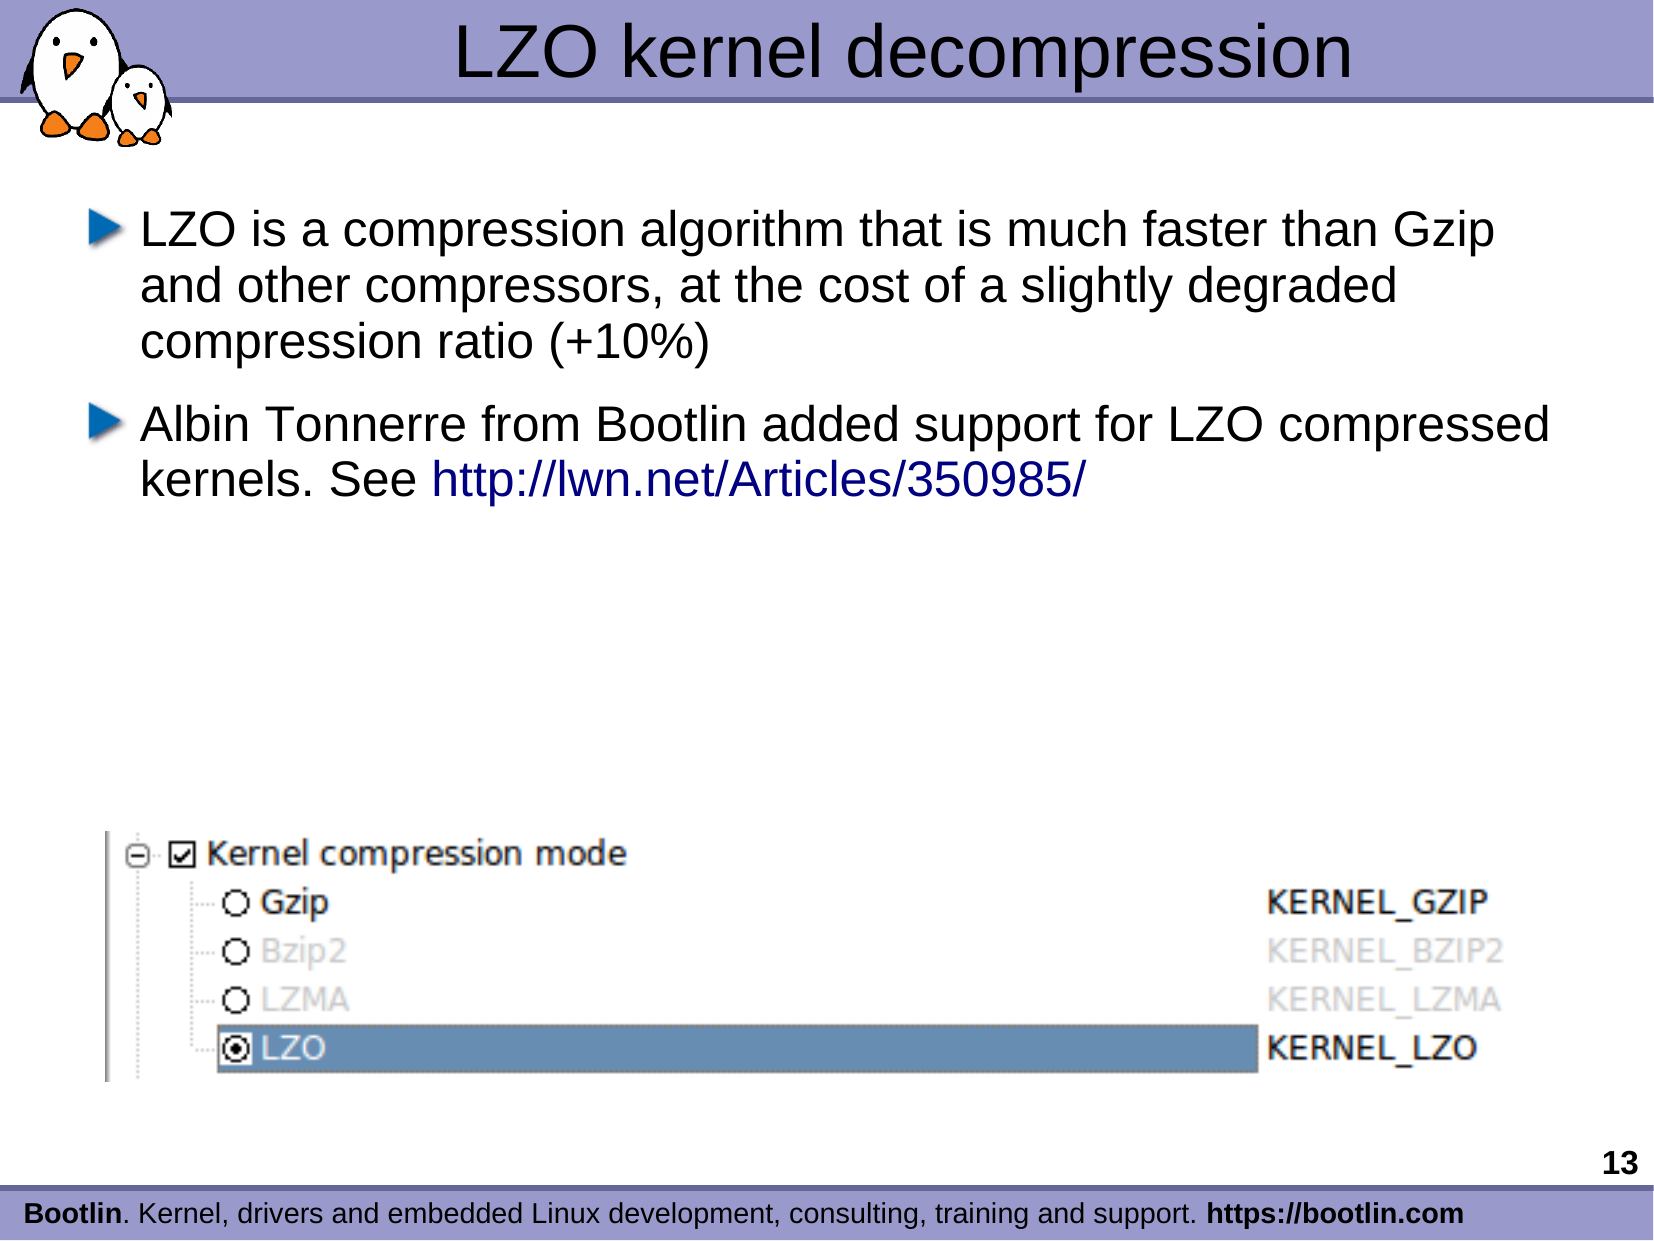

# LZO kernel decompression
LZO is a compression algorithm that is much faster than Gzip and other compressors, at the cost of a slightly degraded compression ratio (+10%)
Albin Tonnerre from Bootlin added support for LZO compressed kernels. See http://lwn.net/Articles/350985/